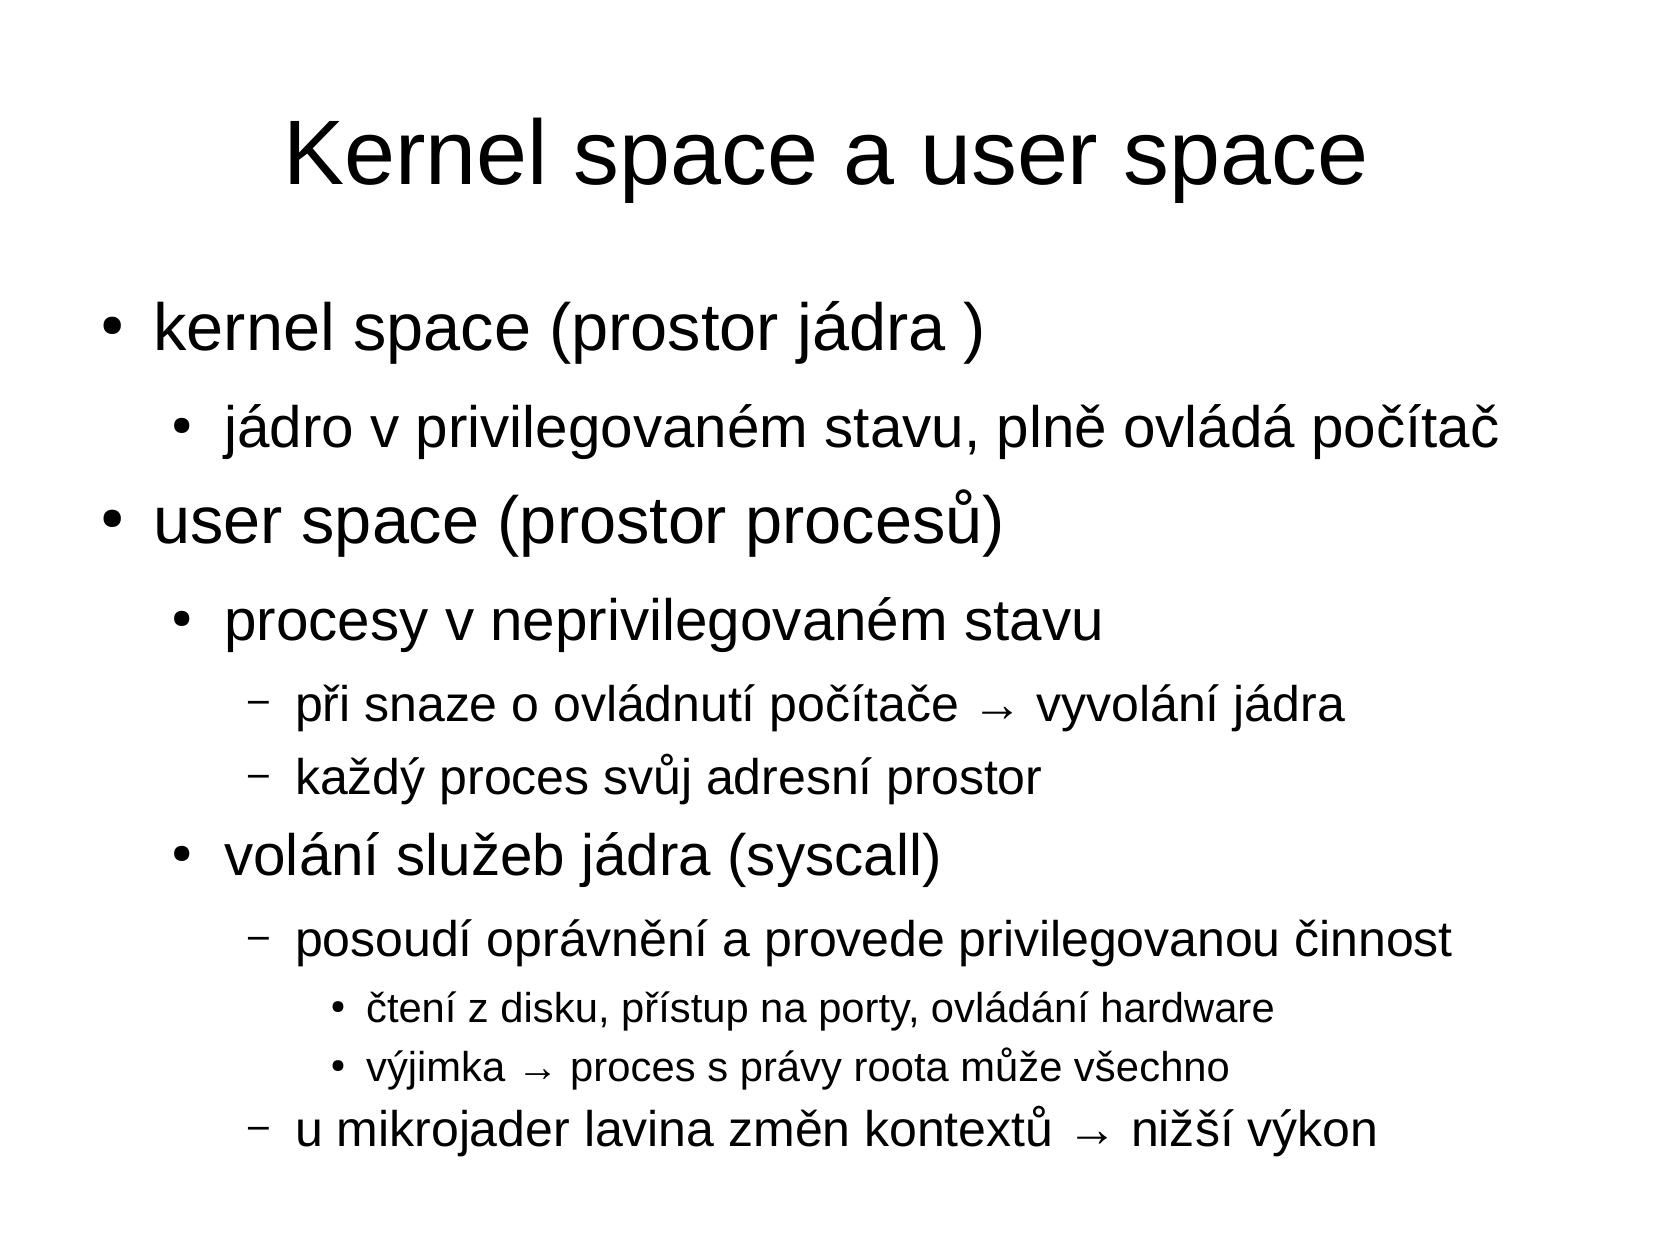

# Kernel space a user space
kernel space (prostor jádra )
jádro v privilegovaném stavu, plně ovládá počítač
user space (prostor procesů)
procesy v neprivilegovaném stavu
při snaze o ovládnutí počítače → vyvolání jádra
každý proces svůj adresní prostor
volání služeb jádra (syscall)
posoudí oprávnění a provede privilegovanou činnost
čtení z disku, přístup na porty, ovládání hardware
výjimka → proces s právy roota může všechno
u mikrojader lavina změn kontextů → nižší výkon